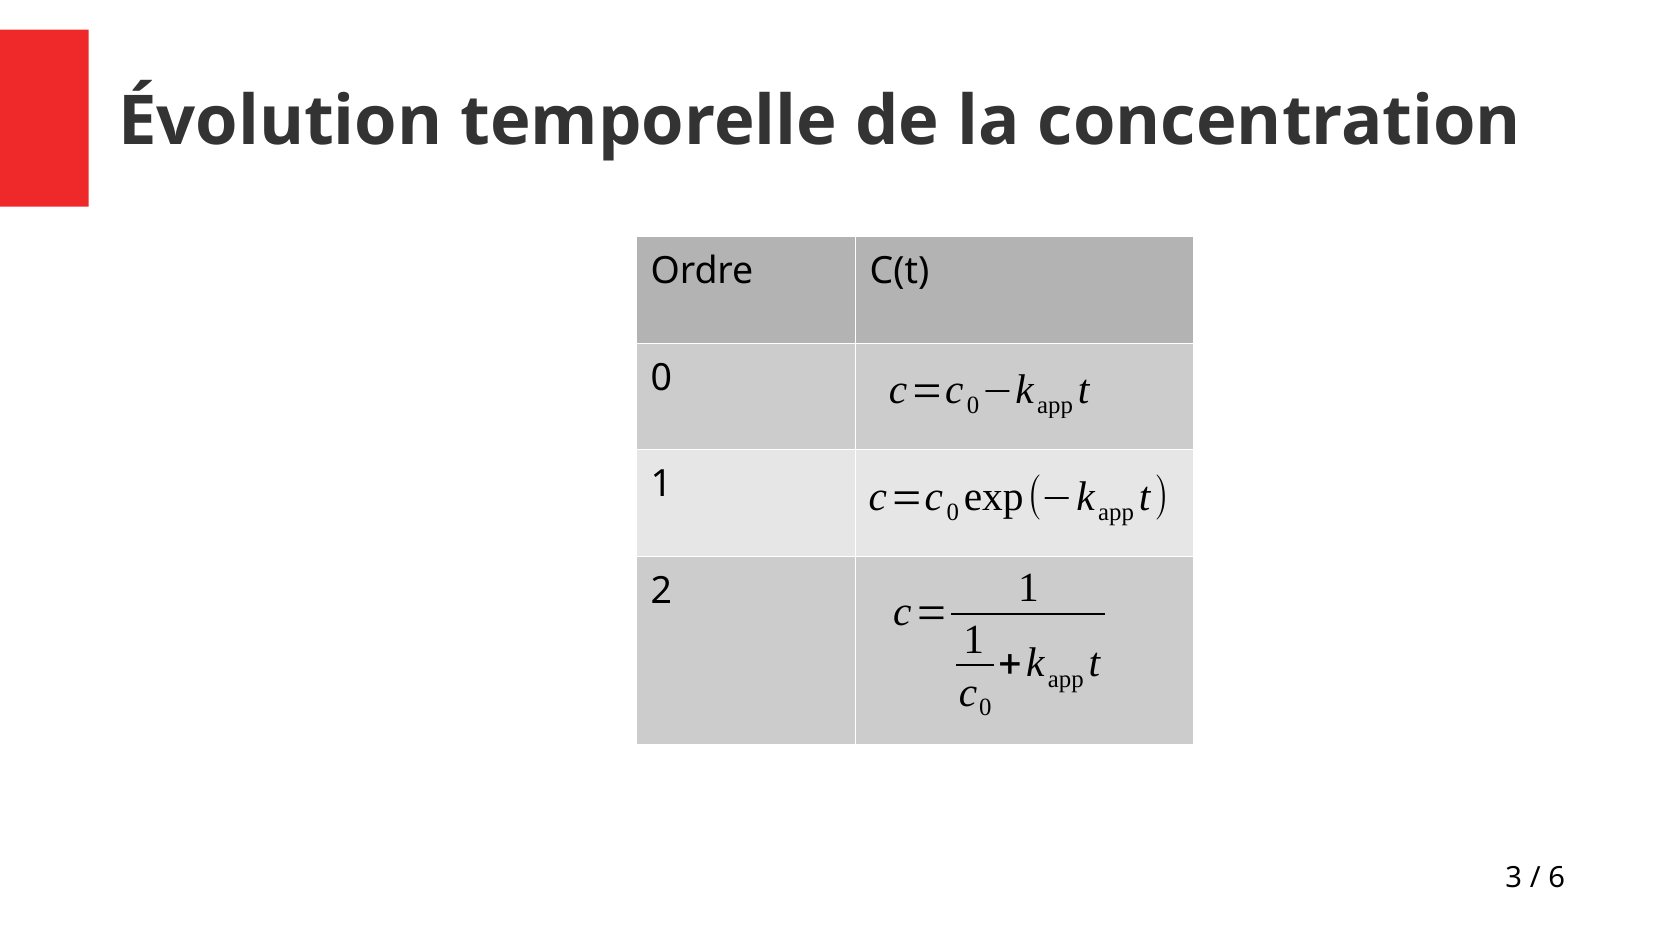

# Évolution temporelle de la concentration
| Ordre | C(t) |
| --- | --- |
| 0 | |
| 1 | |
| 2 | |
3